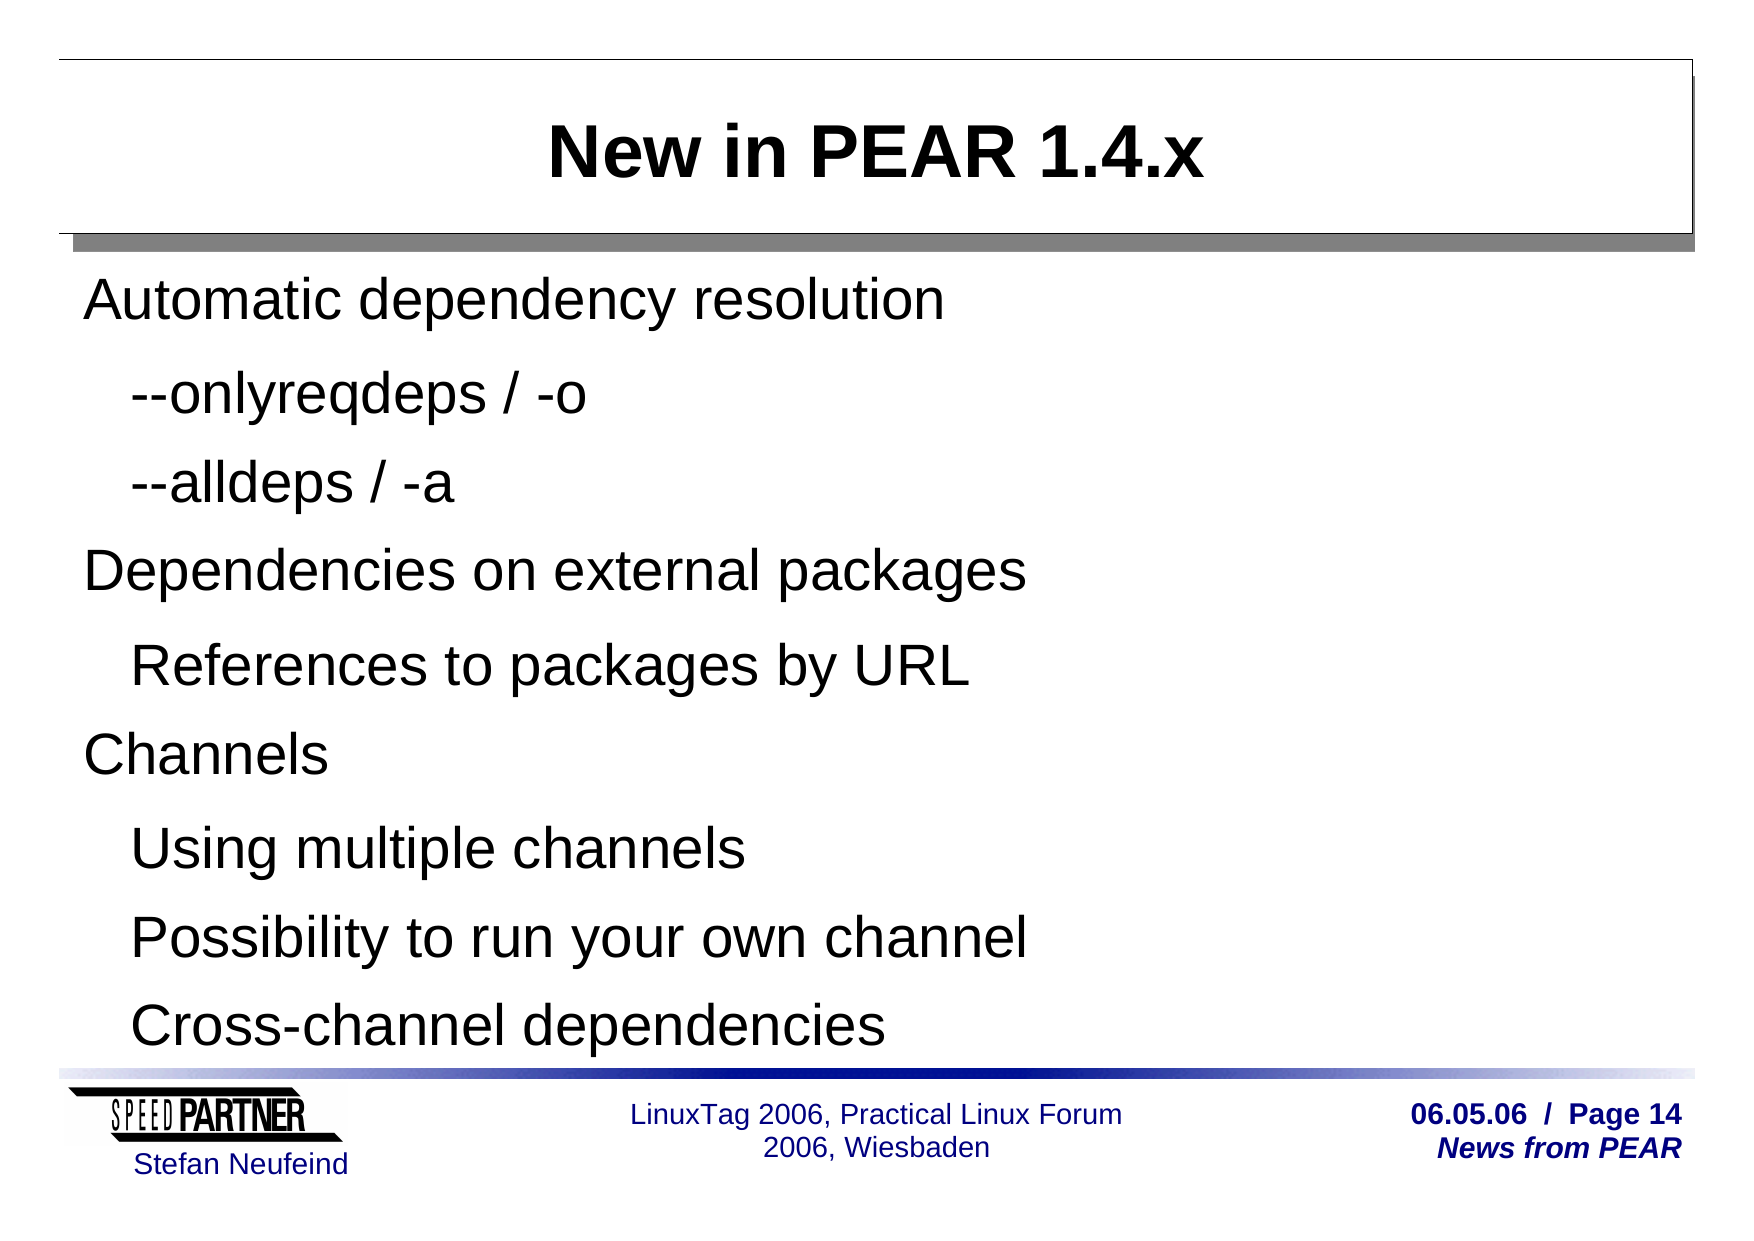

# New in PEAR 1.4.x
Automatic dependency resolution
--onlyreqdeps / -o
--alldeps / -a
Dependencies on external packages
References to packages by URL
Channels
Using multiple channels
Possibility to run your own channel
Cross-channel dependencies